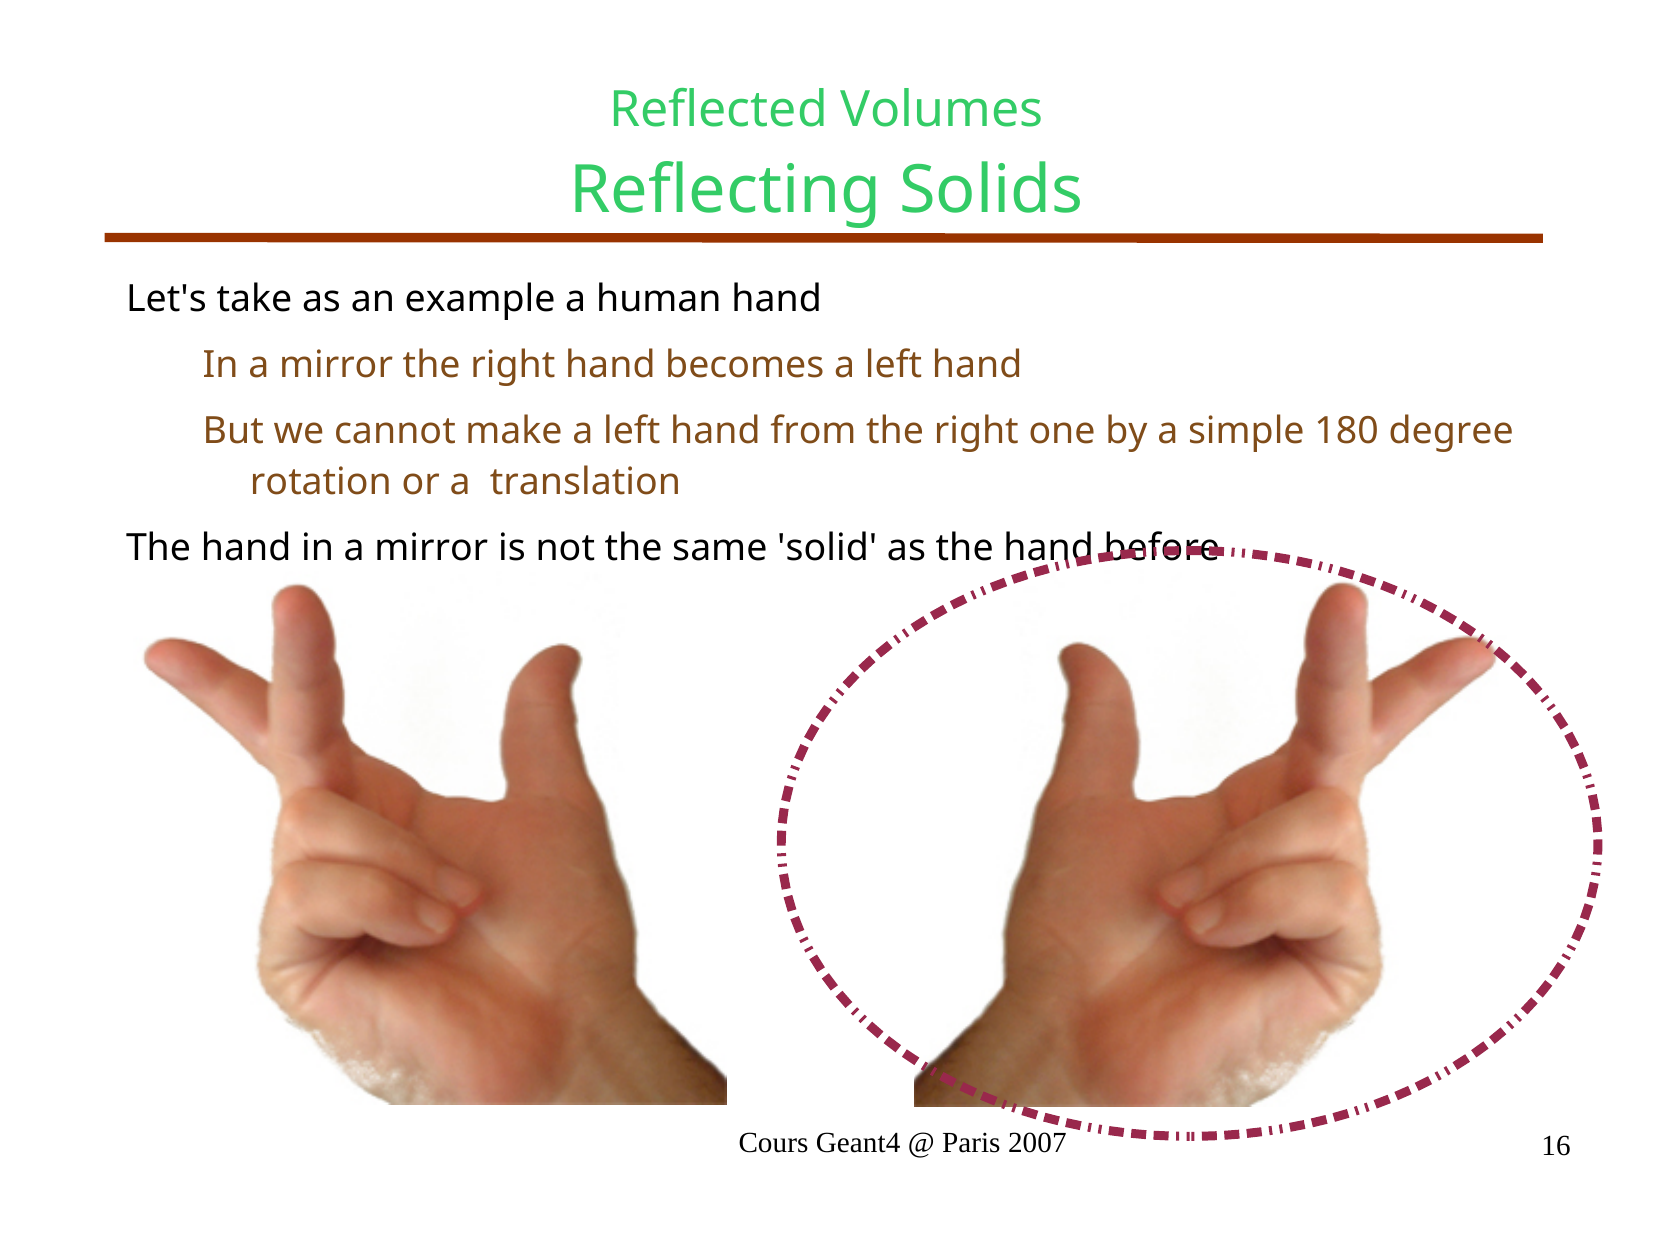

# Reflected Volumes Reflecting Solids
Let's take as an example a human hand
In a mirror the right hand becomes a left hand
But we cannot make a left hand from the right one by a simple 180 degree rotation or a translation
The hand in a mirror is not the same 'solid' as the hand before
Cours Geant4 @ Paris 2007
16